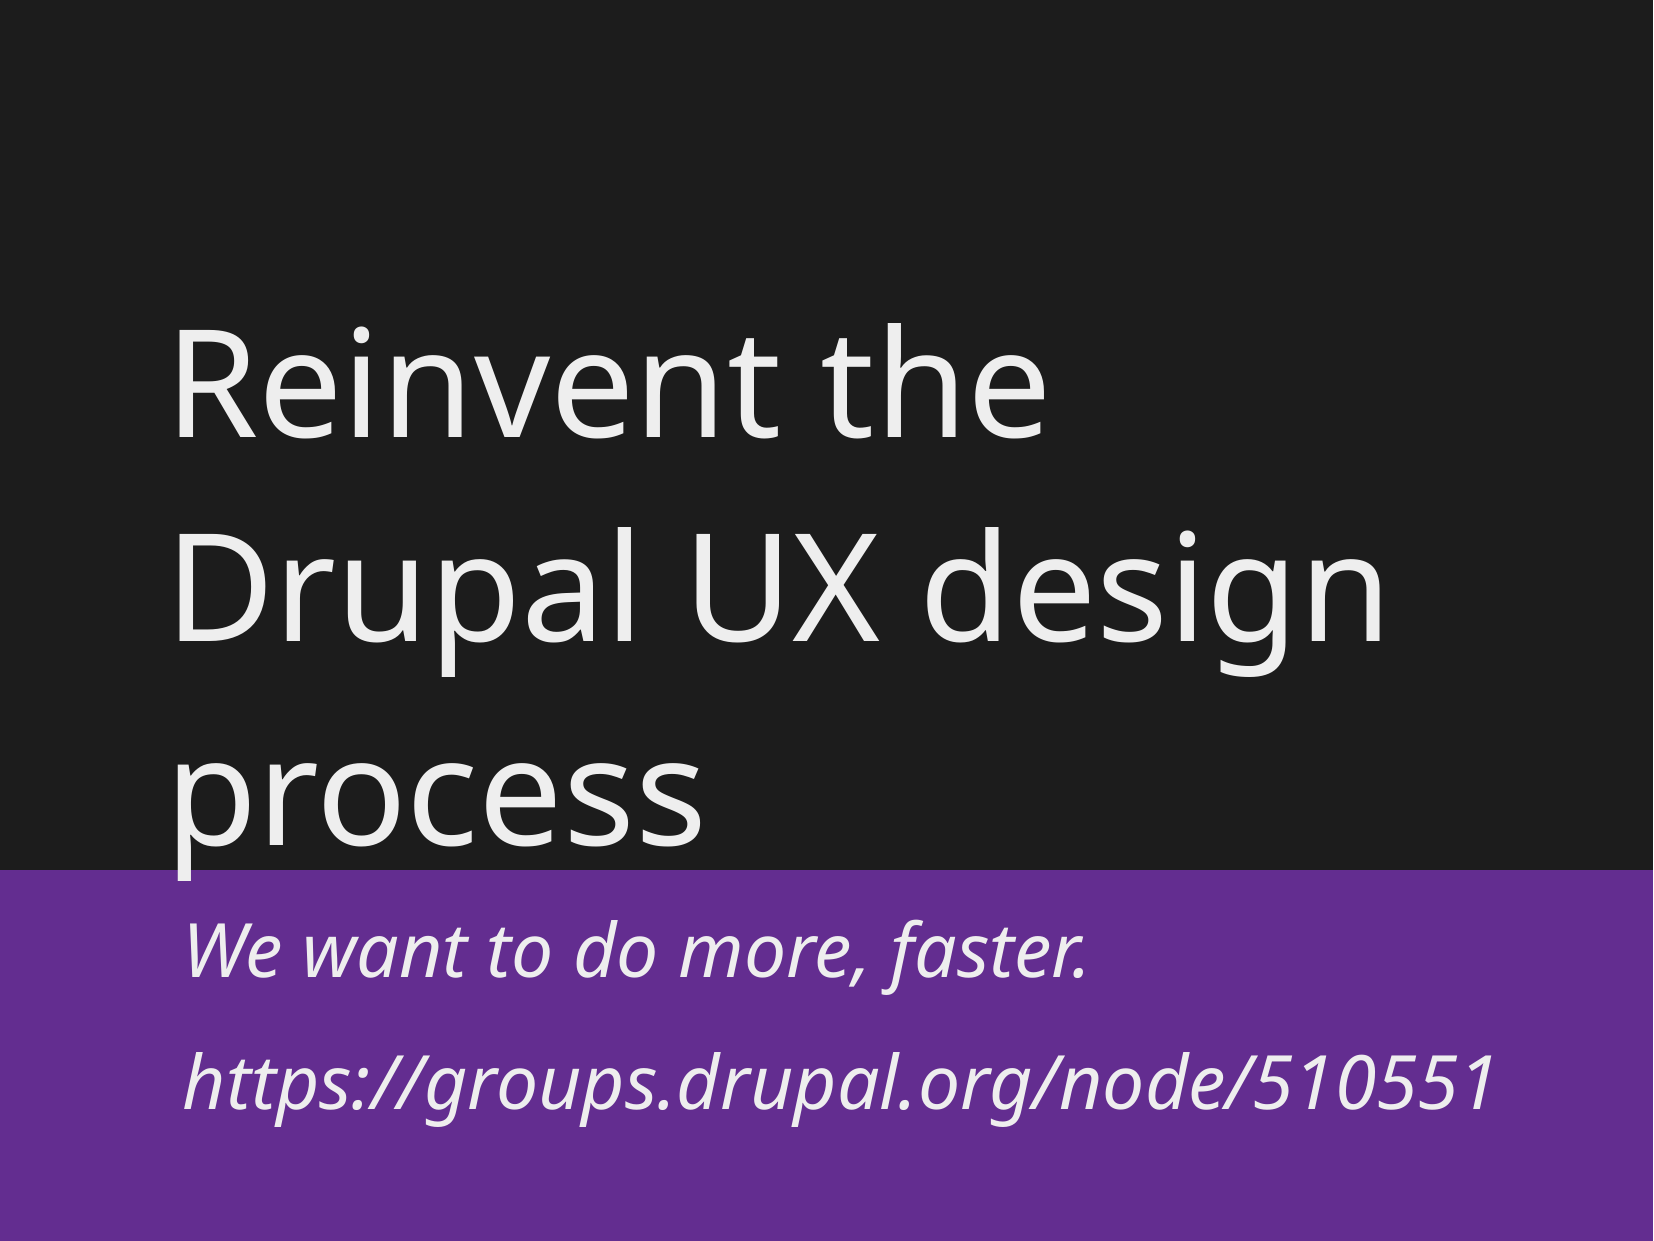

# Reinvent the Drupal UX design process
We want to do more, faster.
https://groups.drupal.org/node/510551